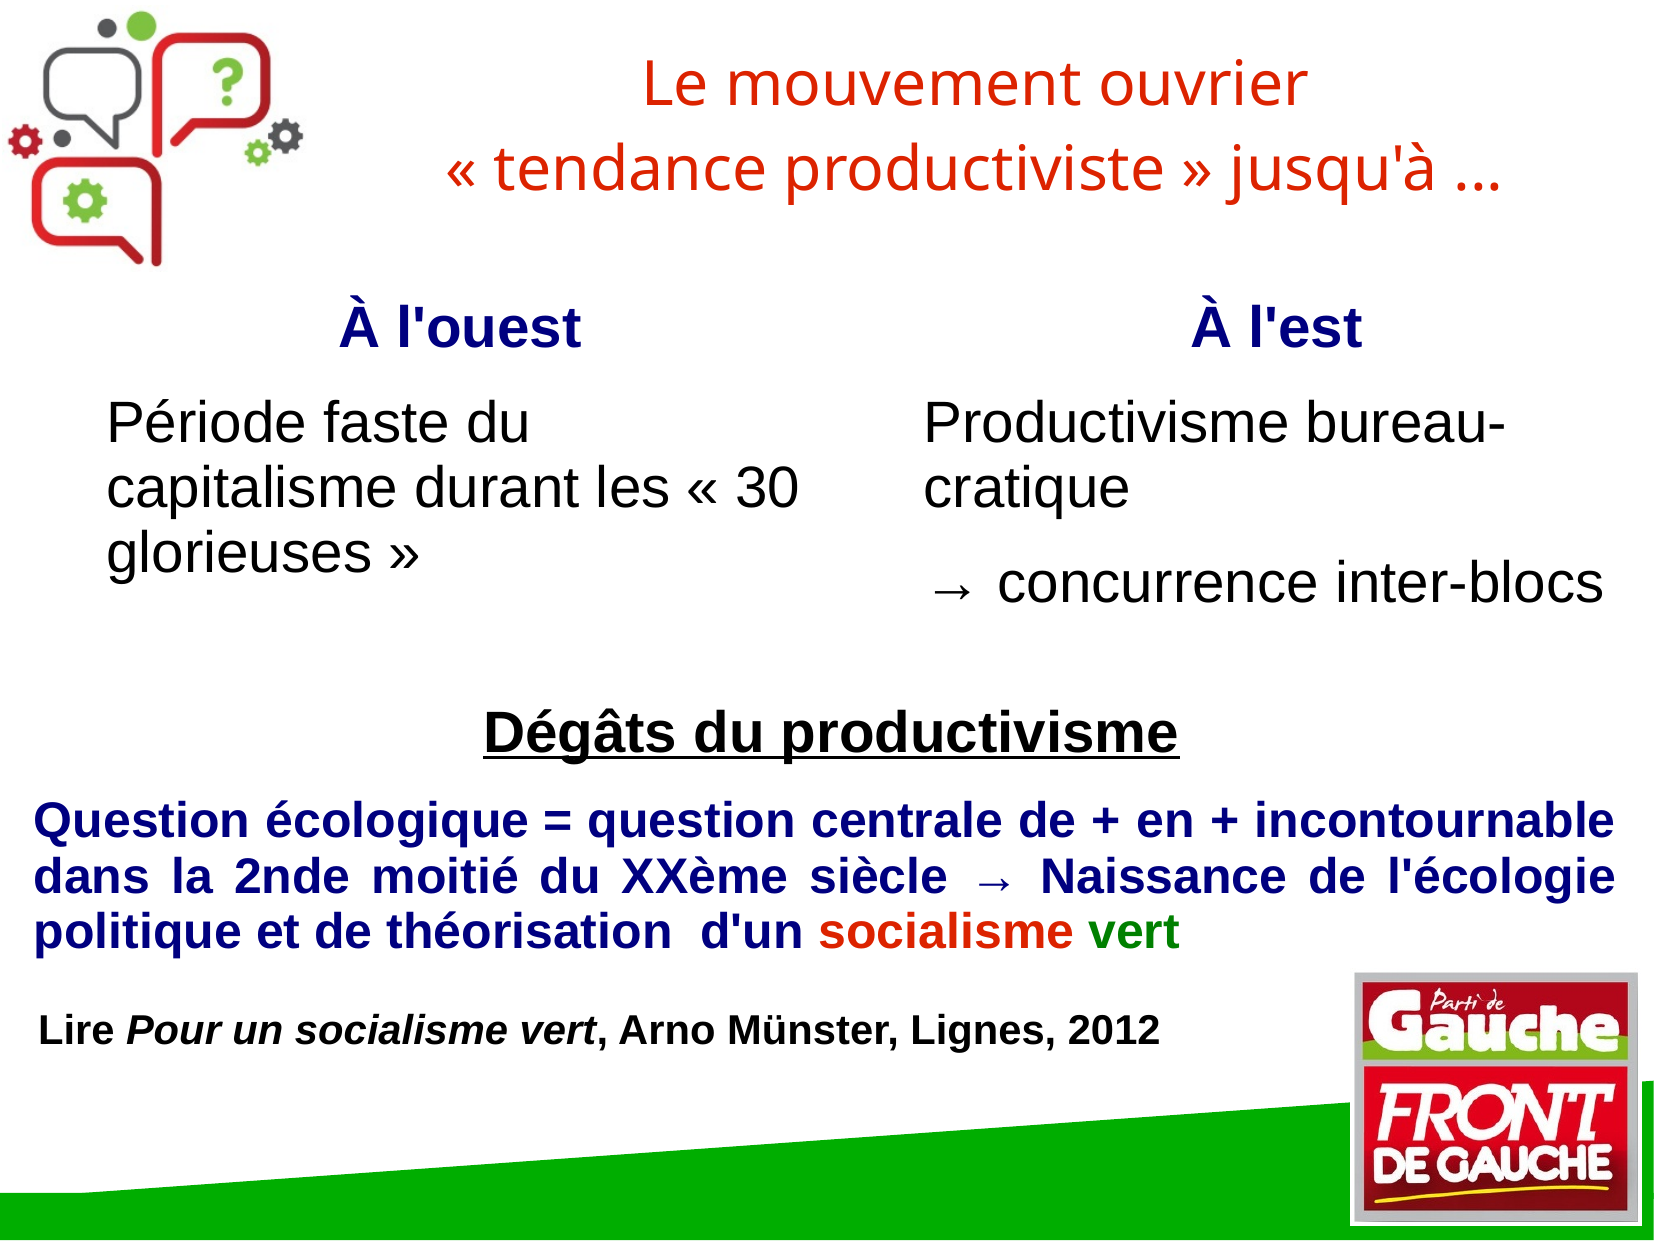

# Le mouvement ouvrier « tendance productiviste » jusqu'à ...
À l'ouest
Période faste du capitalisme durant les « 30 glorieuses »
À l'est
Productivisme bureau-cratique
→ concurrence inter-blocs
Dégâts du productivisme
Question écologique = question centrale de + en + incontournable dans la 2nde moitié du XXème siècle → Naissance de l'écologie politique et de théorisation d'un socialisme vert
Lire Pour un socialisme vert, Arno Münster, Lignes, 2012